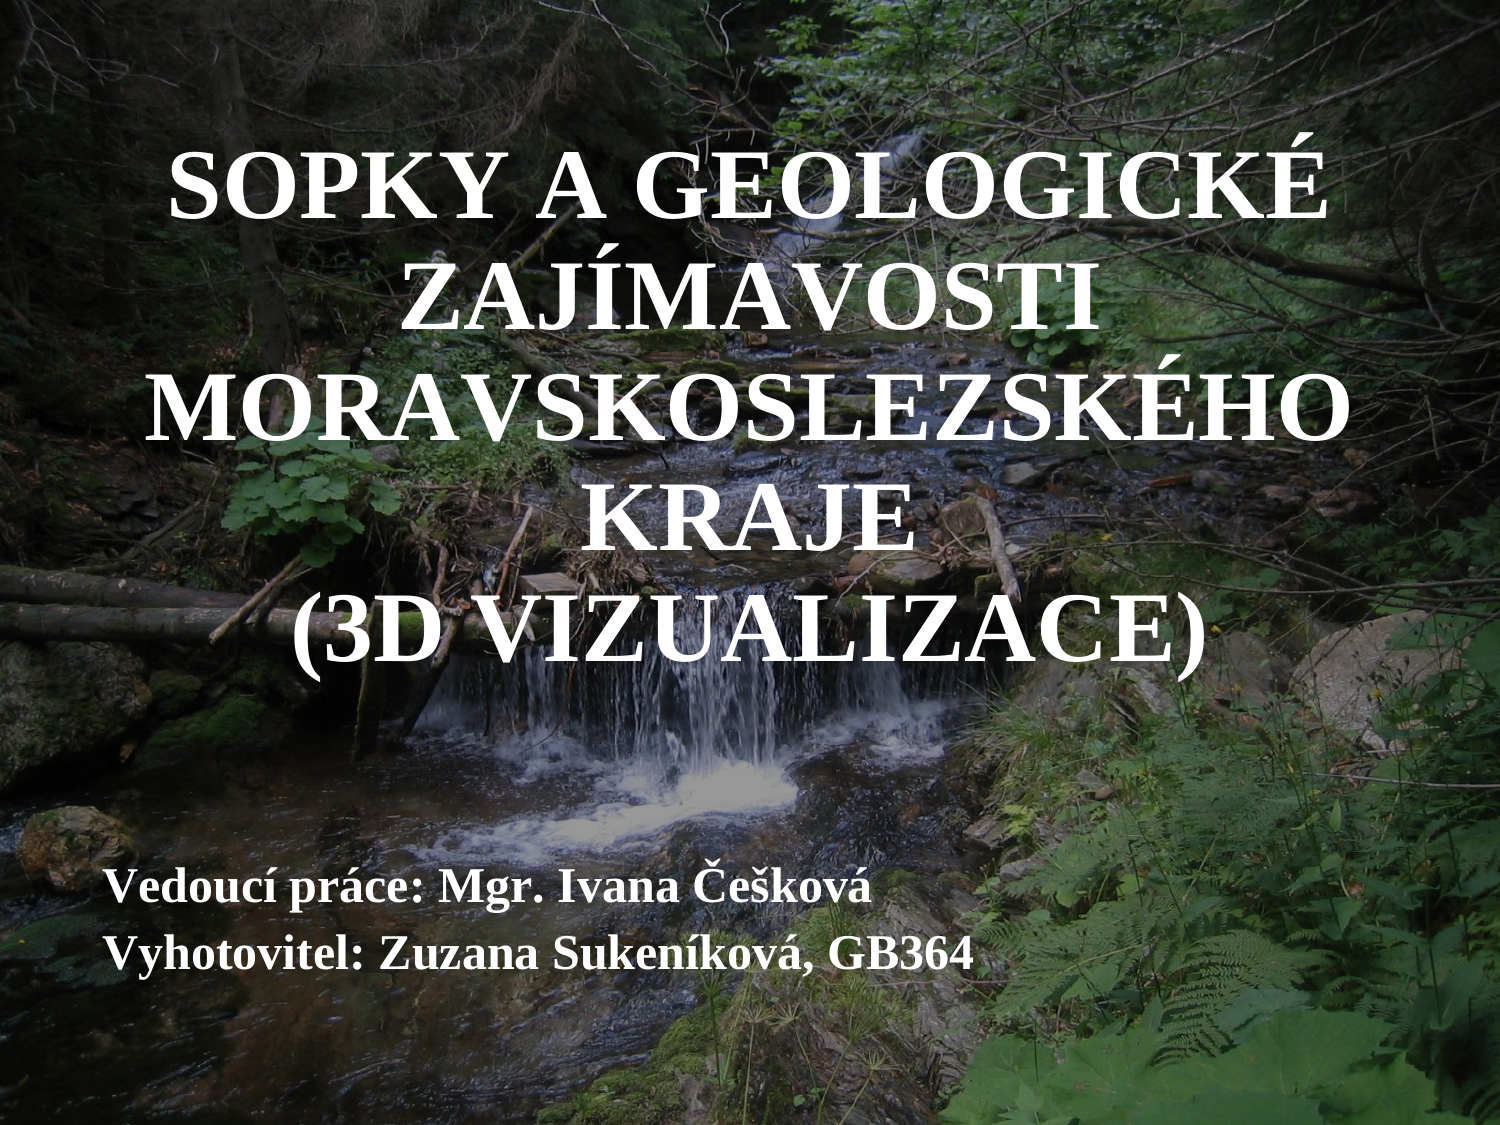

# SOPKY A GEOLOGICKÉ ZAJÍMAVOSTI MORAVSKOSLEZSKÉHO KRAJE (3D VIZUALIZACE)
Vedoucí práce: Mgr. Ivana Češková
Vyhotovitel: Zuzana Sukeníková, GB364